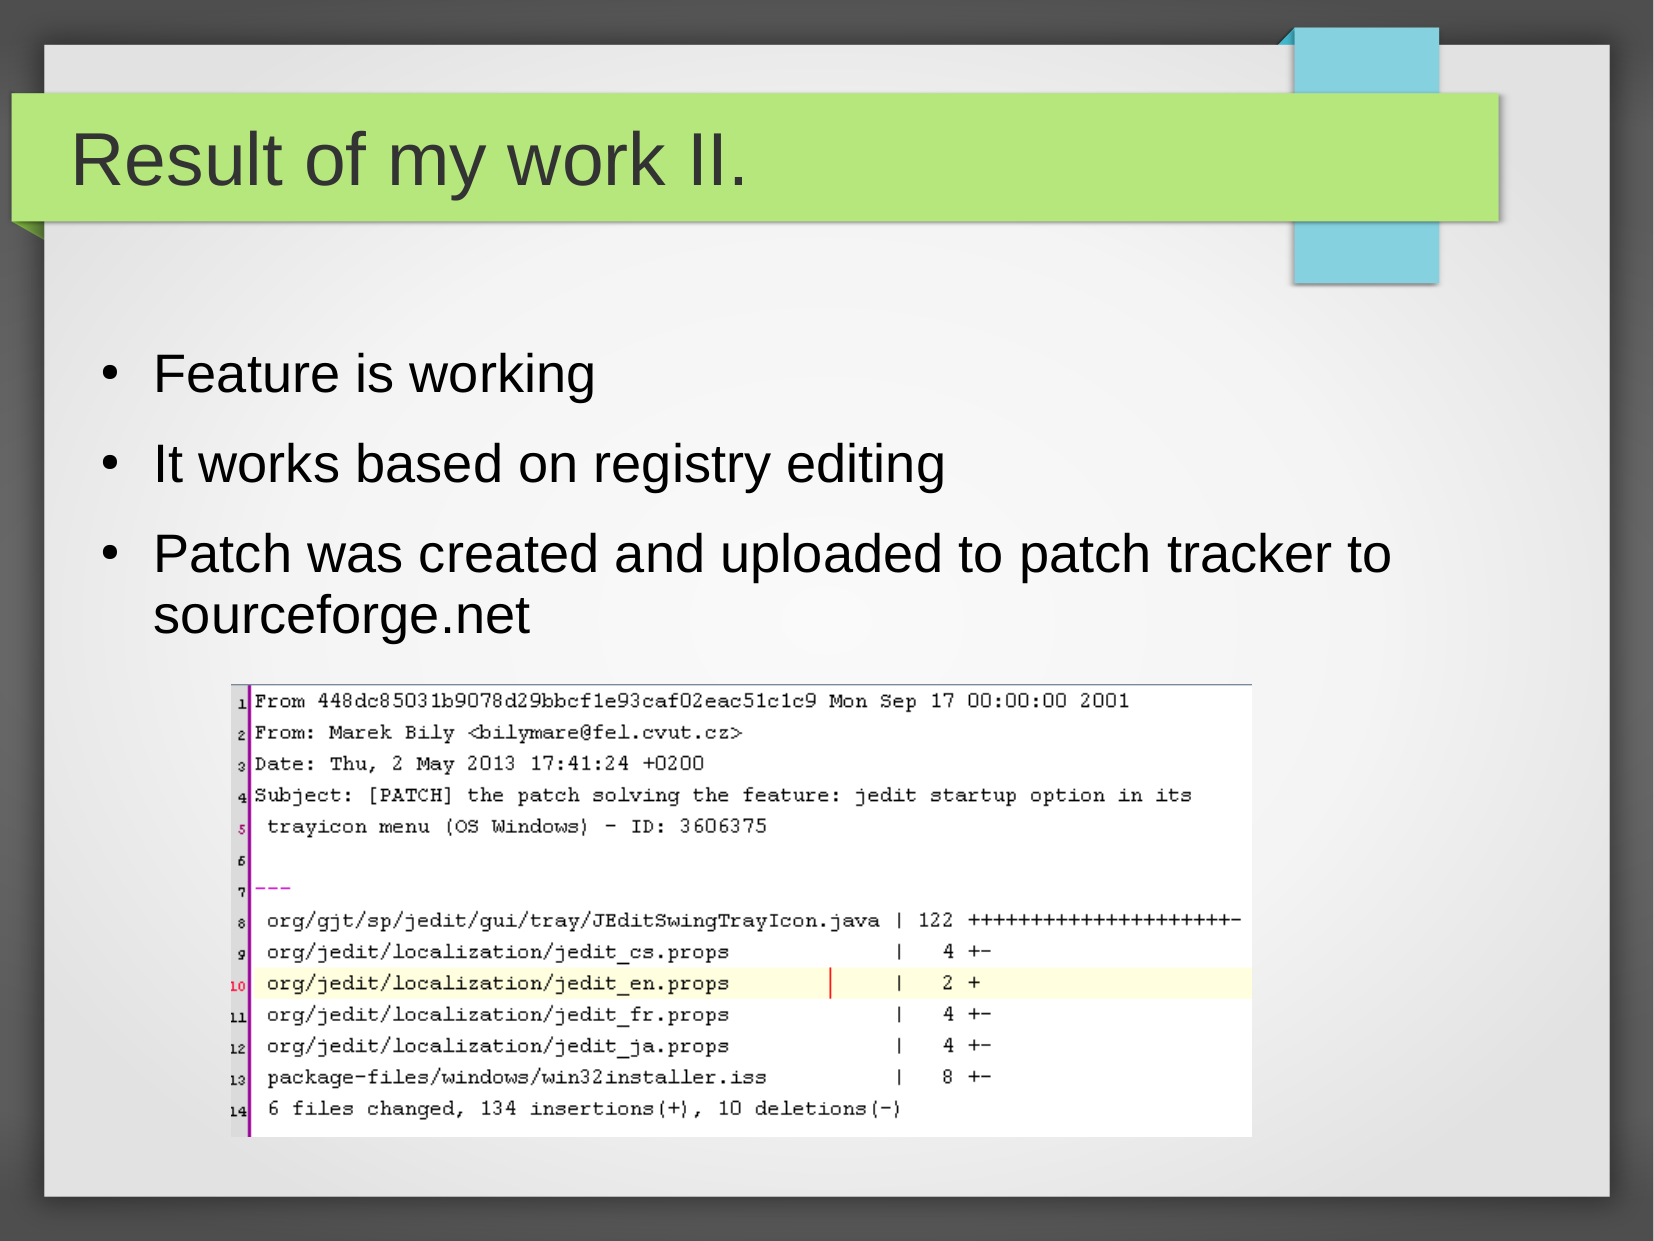

# Result of my work II.
Feature is working
It works based on registry editing
Patch was created and uploaded to patch tracker to sourceforge.net